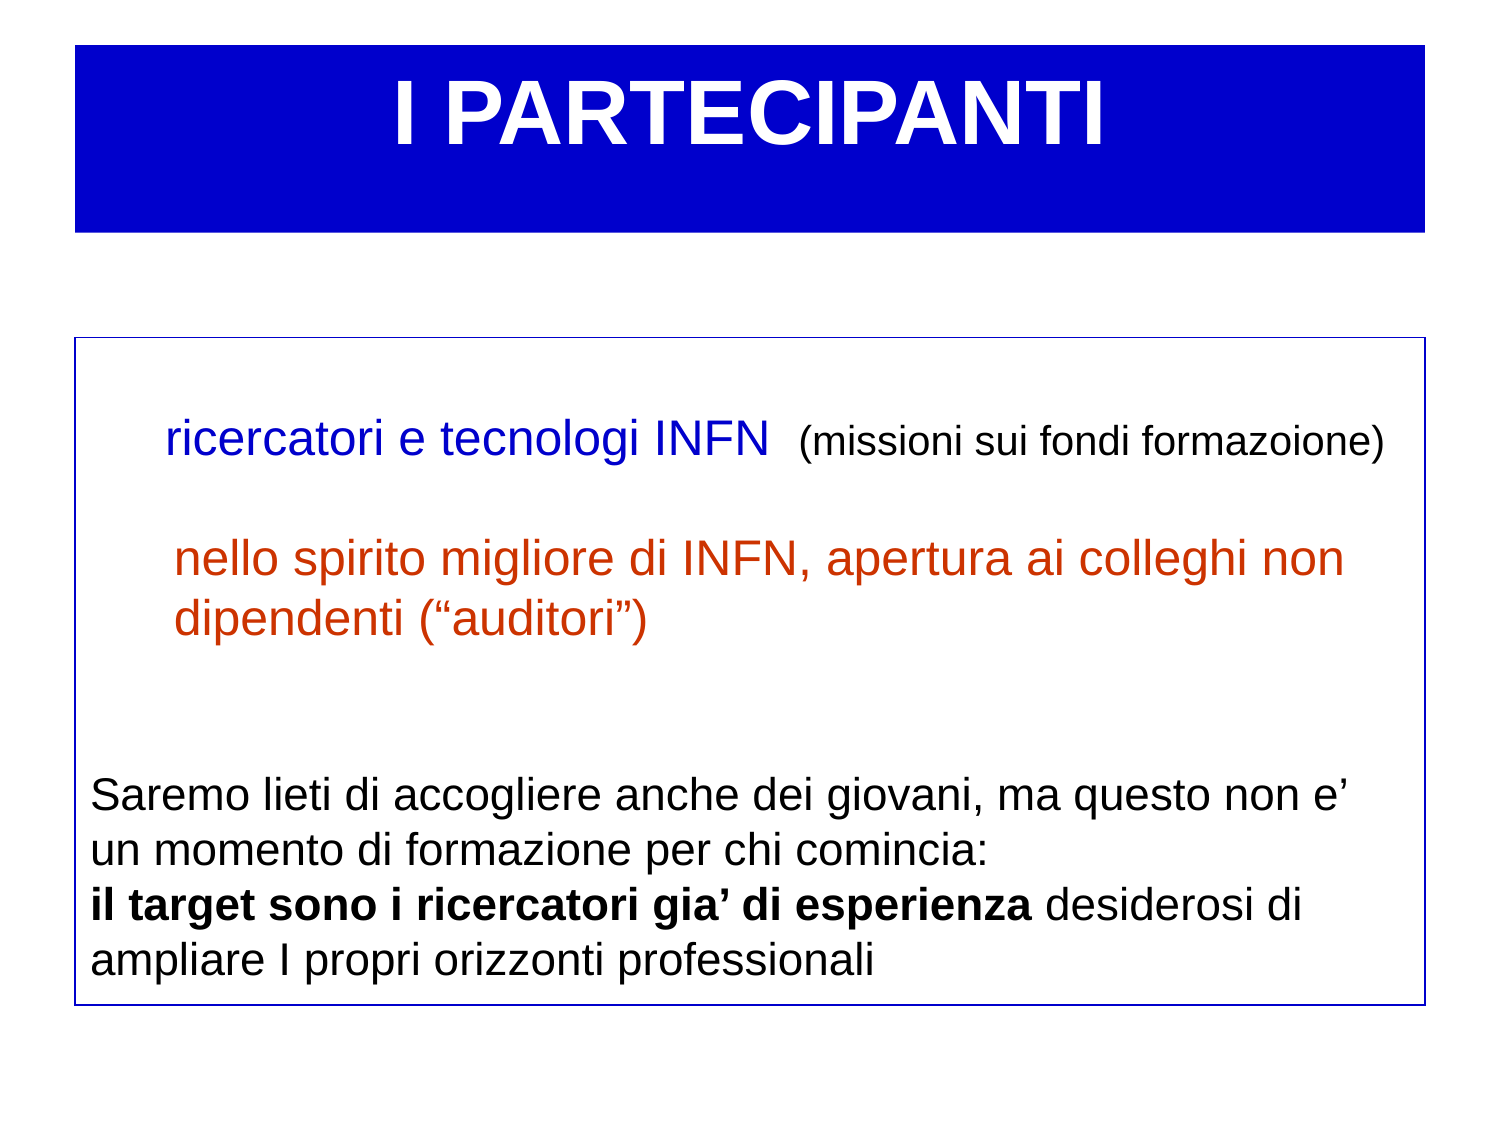

# I PARTECIPANTI
ricercatori e tecnologi INFN (missioni sui fondi formazoione)
 nello spirito migliore di INFN, apertura ai colleghi non
 dipendenti (“auditori”)
Saremo lieti di accogliere anche dei giovani, ma questo non e’ un momento di formazione per chi comincia:
il target sono i ricercatori gia’ di esperienza desiderosi di ampliare I propri orizzonti professionali